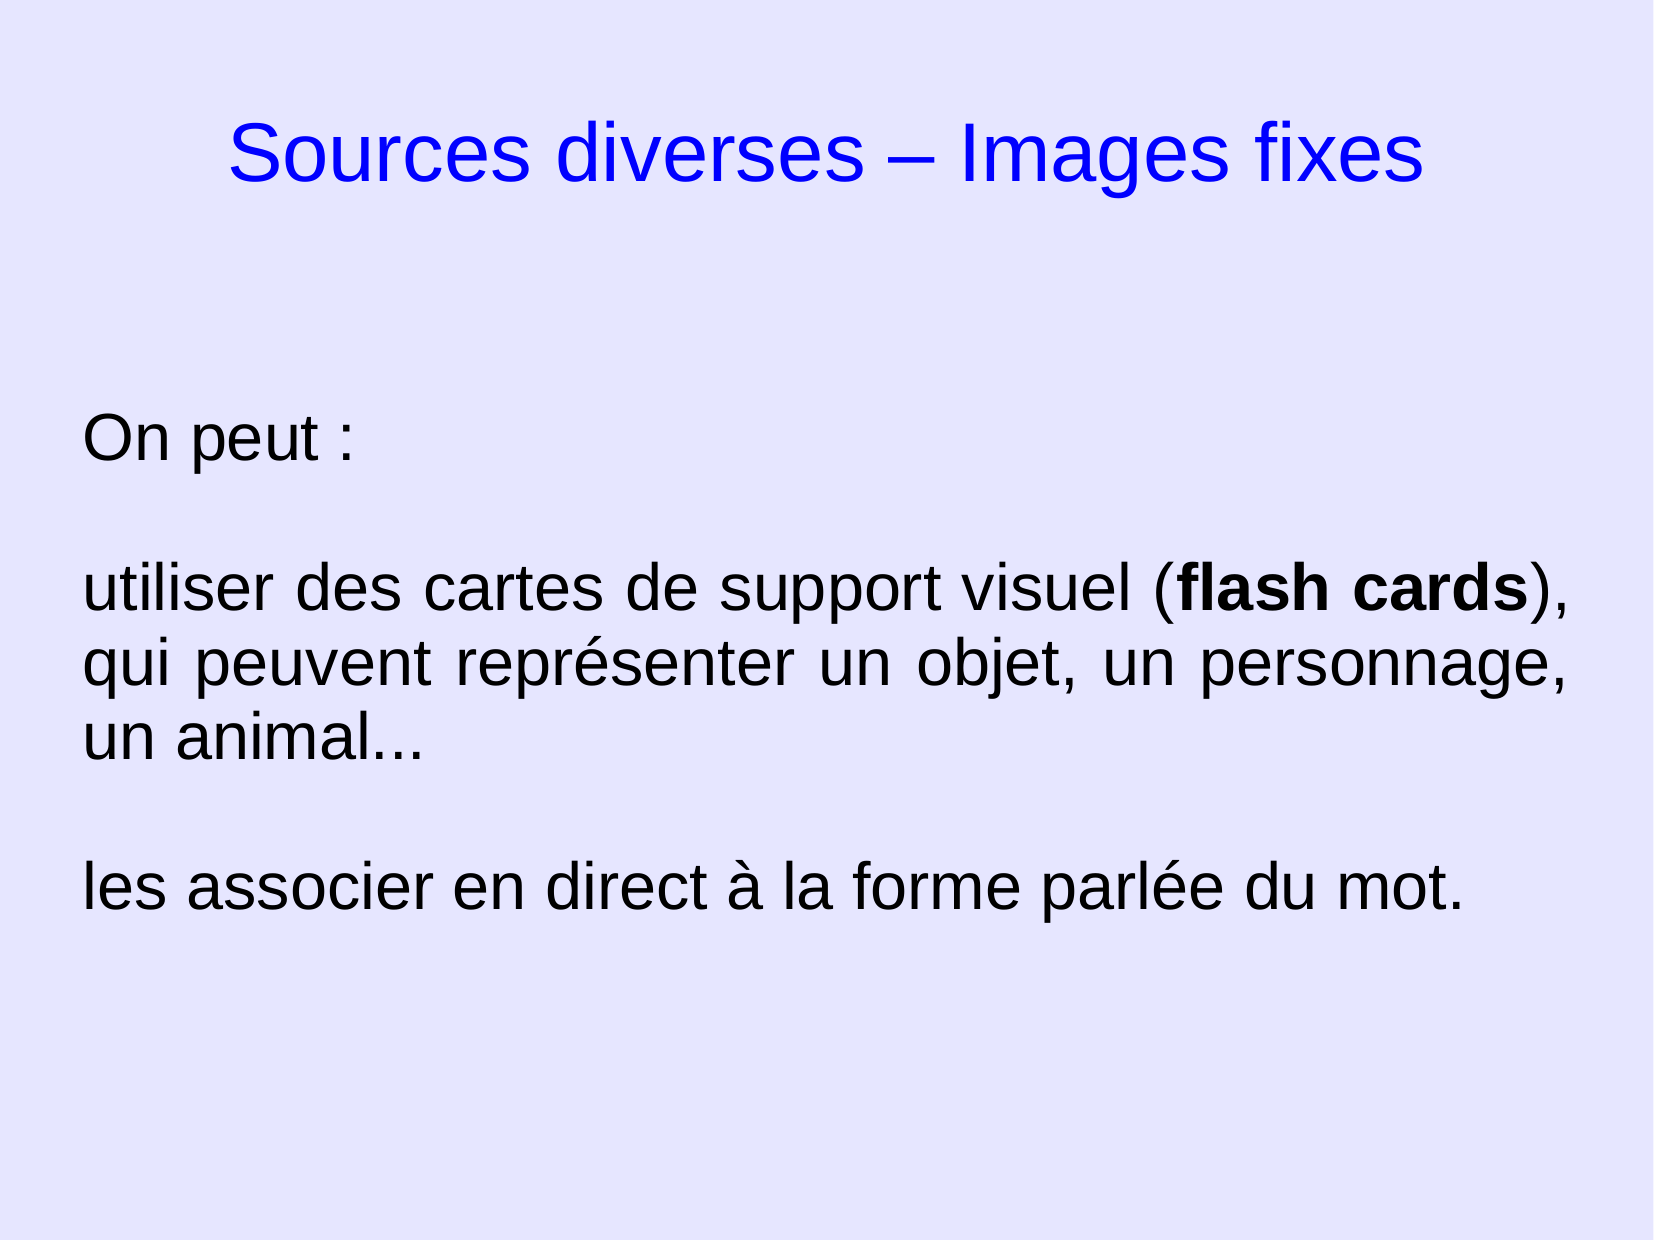

# Sources diverses – Images fixes
On peut :
utiliser des cartes de support visuel (flash cards), qui peuvent représenter un objet, un personnage, un animal...
les associer en direct à la forme parlée du mot.